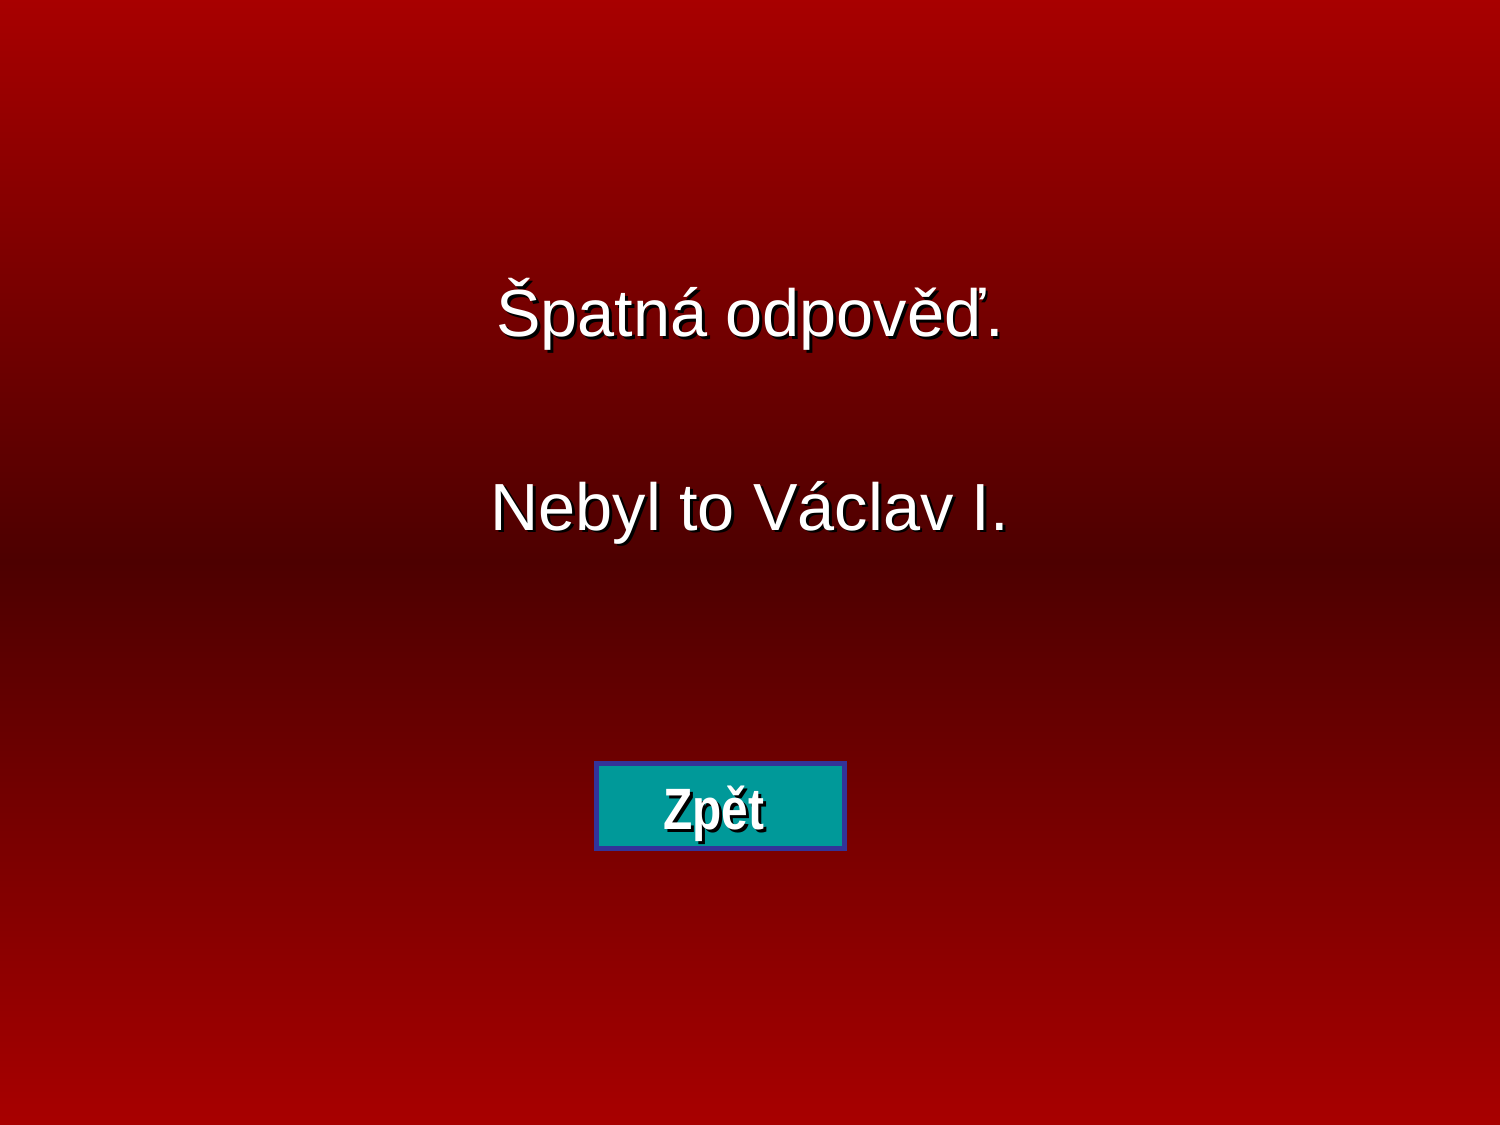

#
Špatná odpověď.
Nebyl to Václav I.
Zpět